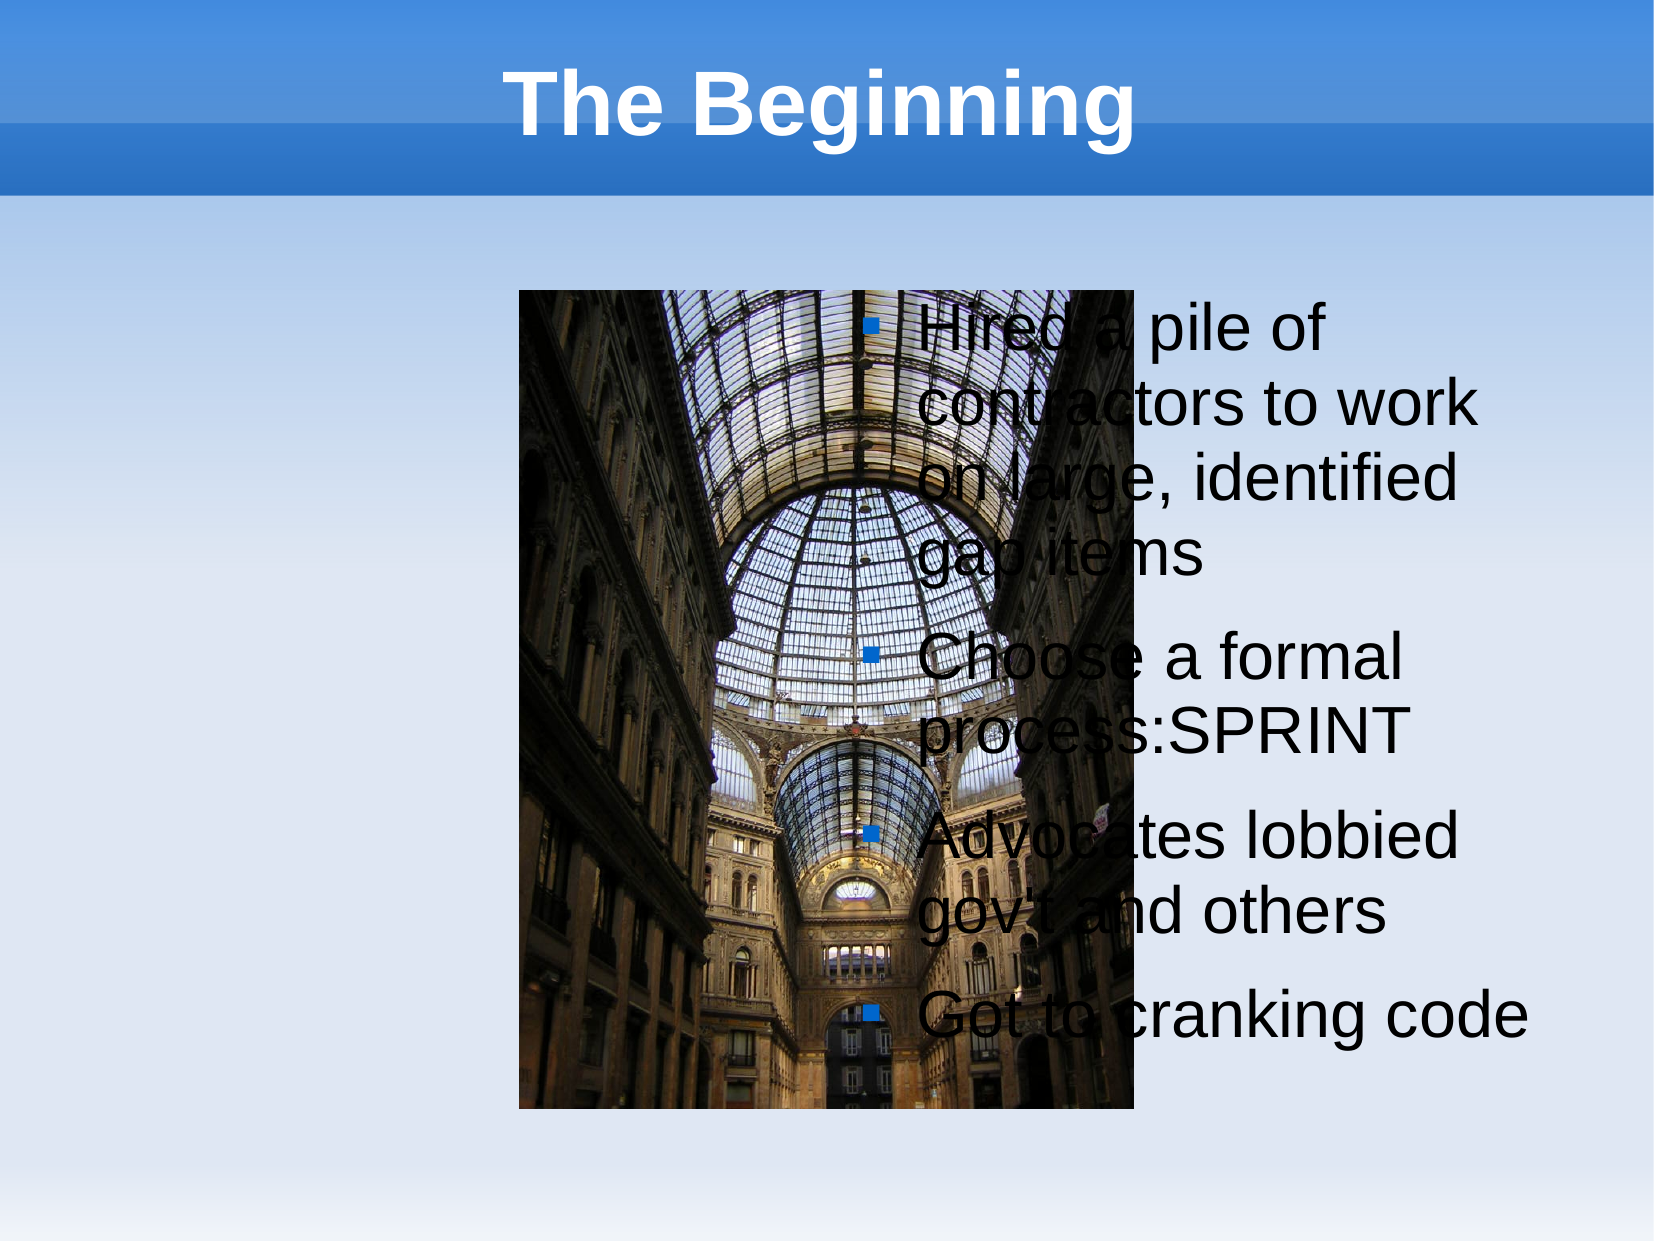

# The Beginning
Hired a pile of contractors to work on large, identified gap items
Choose a formal process:SPRINT
Advocates lobbied gov't and others
Got to cranking code